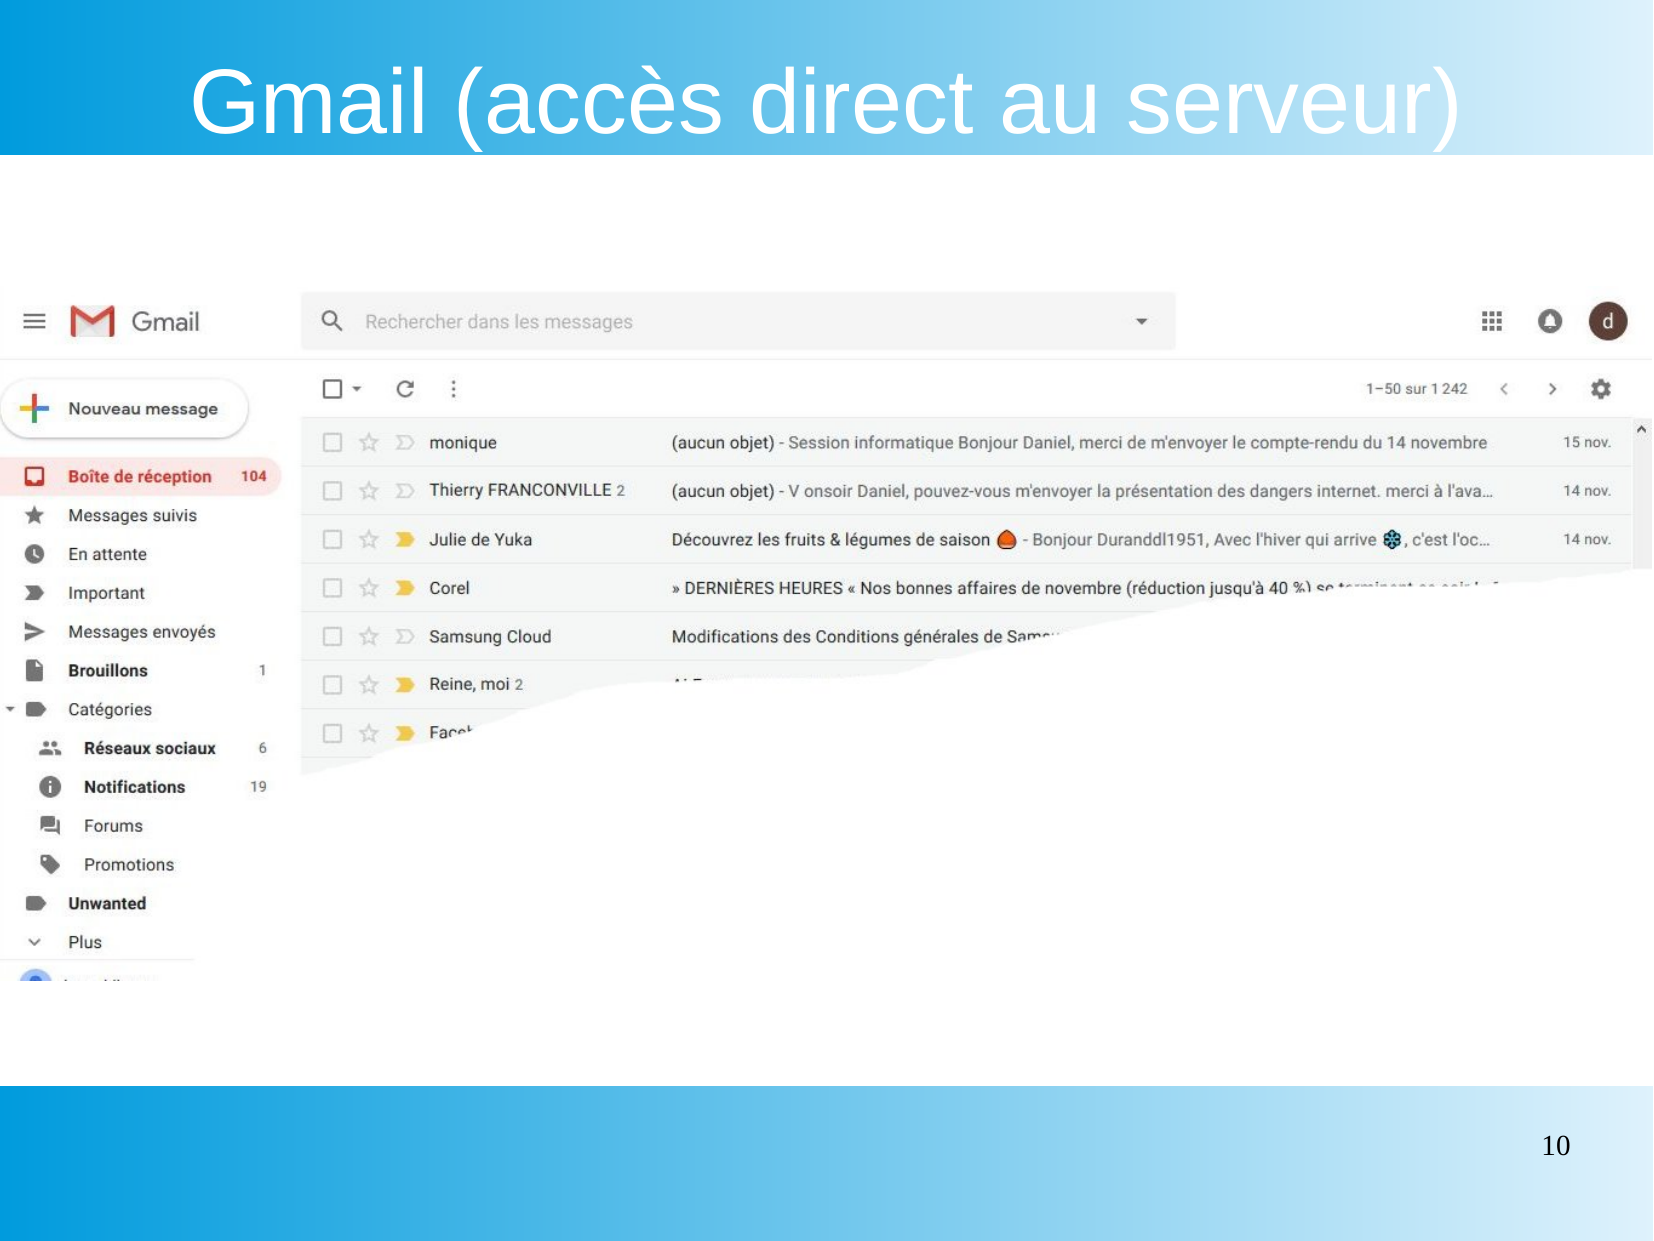

# Gmail (accès direct au serveur)
10